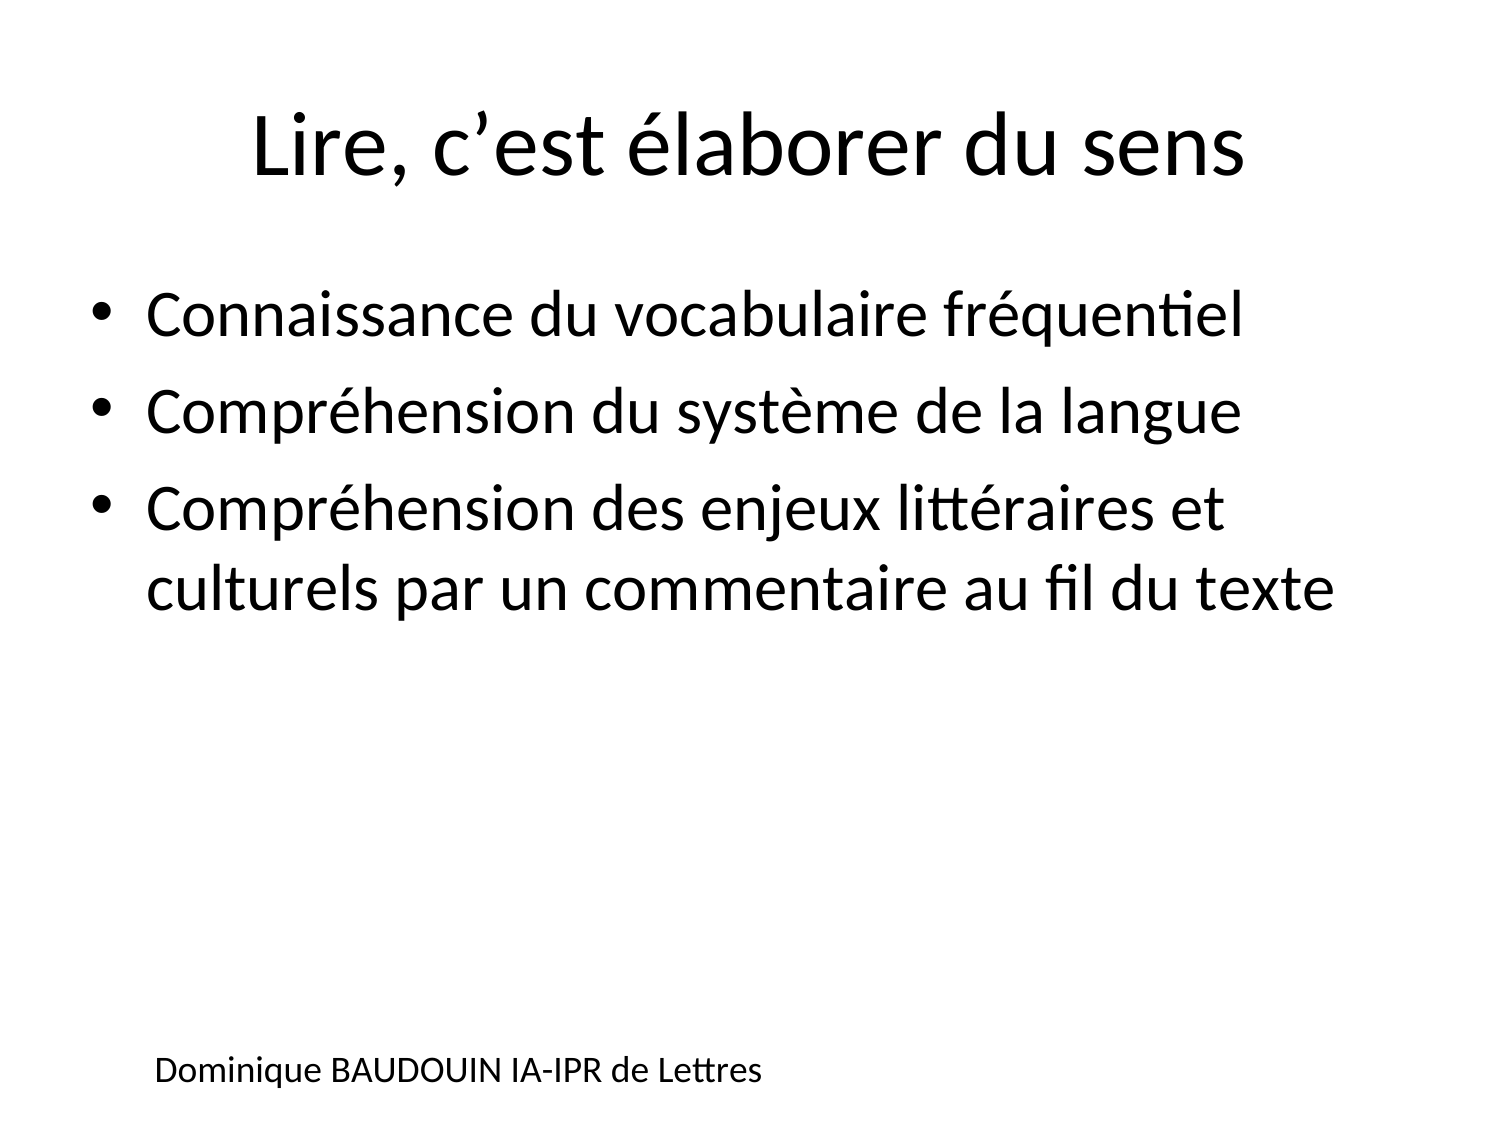

# Lire, c’est élaborer du sens
Connaissance du vocabulaire fréquentiel
Compréhension du système de la langue
Compréhension des enjeux littéraires et culturels par un commentaire au fil du texte
Dominique BAUDOUIN IA-IPR de Lettres